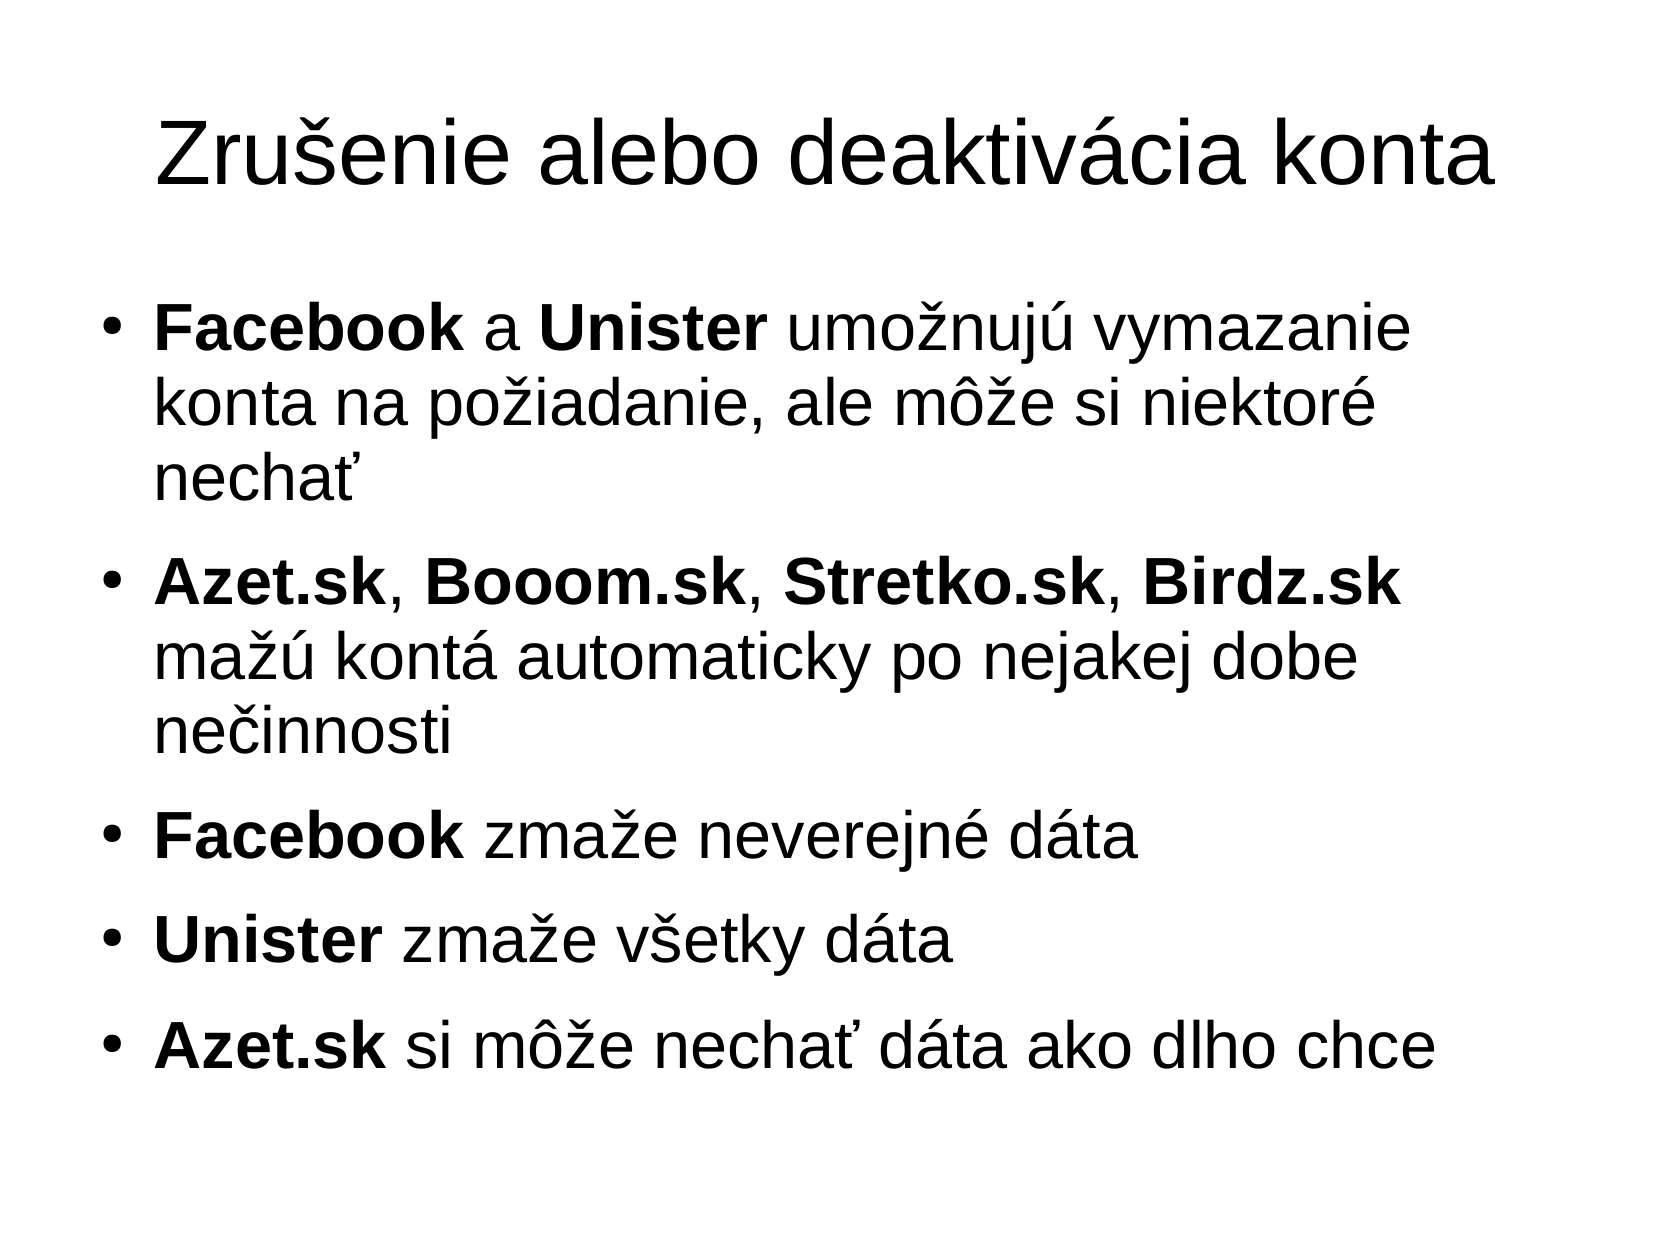

# Zrušenie alebo deaktivácia konta
Facebook a Unister umožnujú vymazanie konta na požiadanie, ale môže si niektoré nechať
Azet.sk, Booom.sk, Stretko.sk, Birdz.sk mažú kontá automaticky po nejakej dobe nečinnosti
Facebook zmaže neverejné dáta
Unister zmaže všetky dáta
Azet.sk si môže nechať dáta ako dlho chce﻿